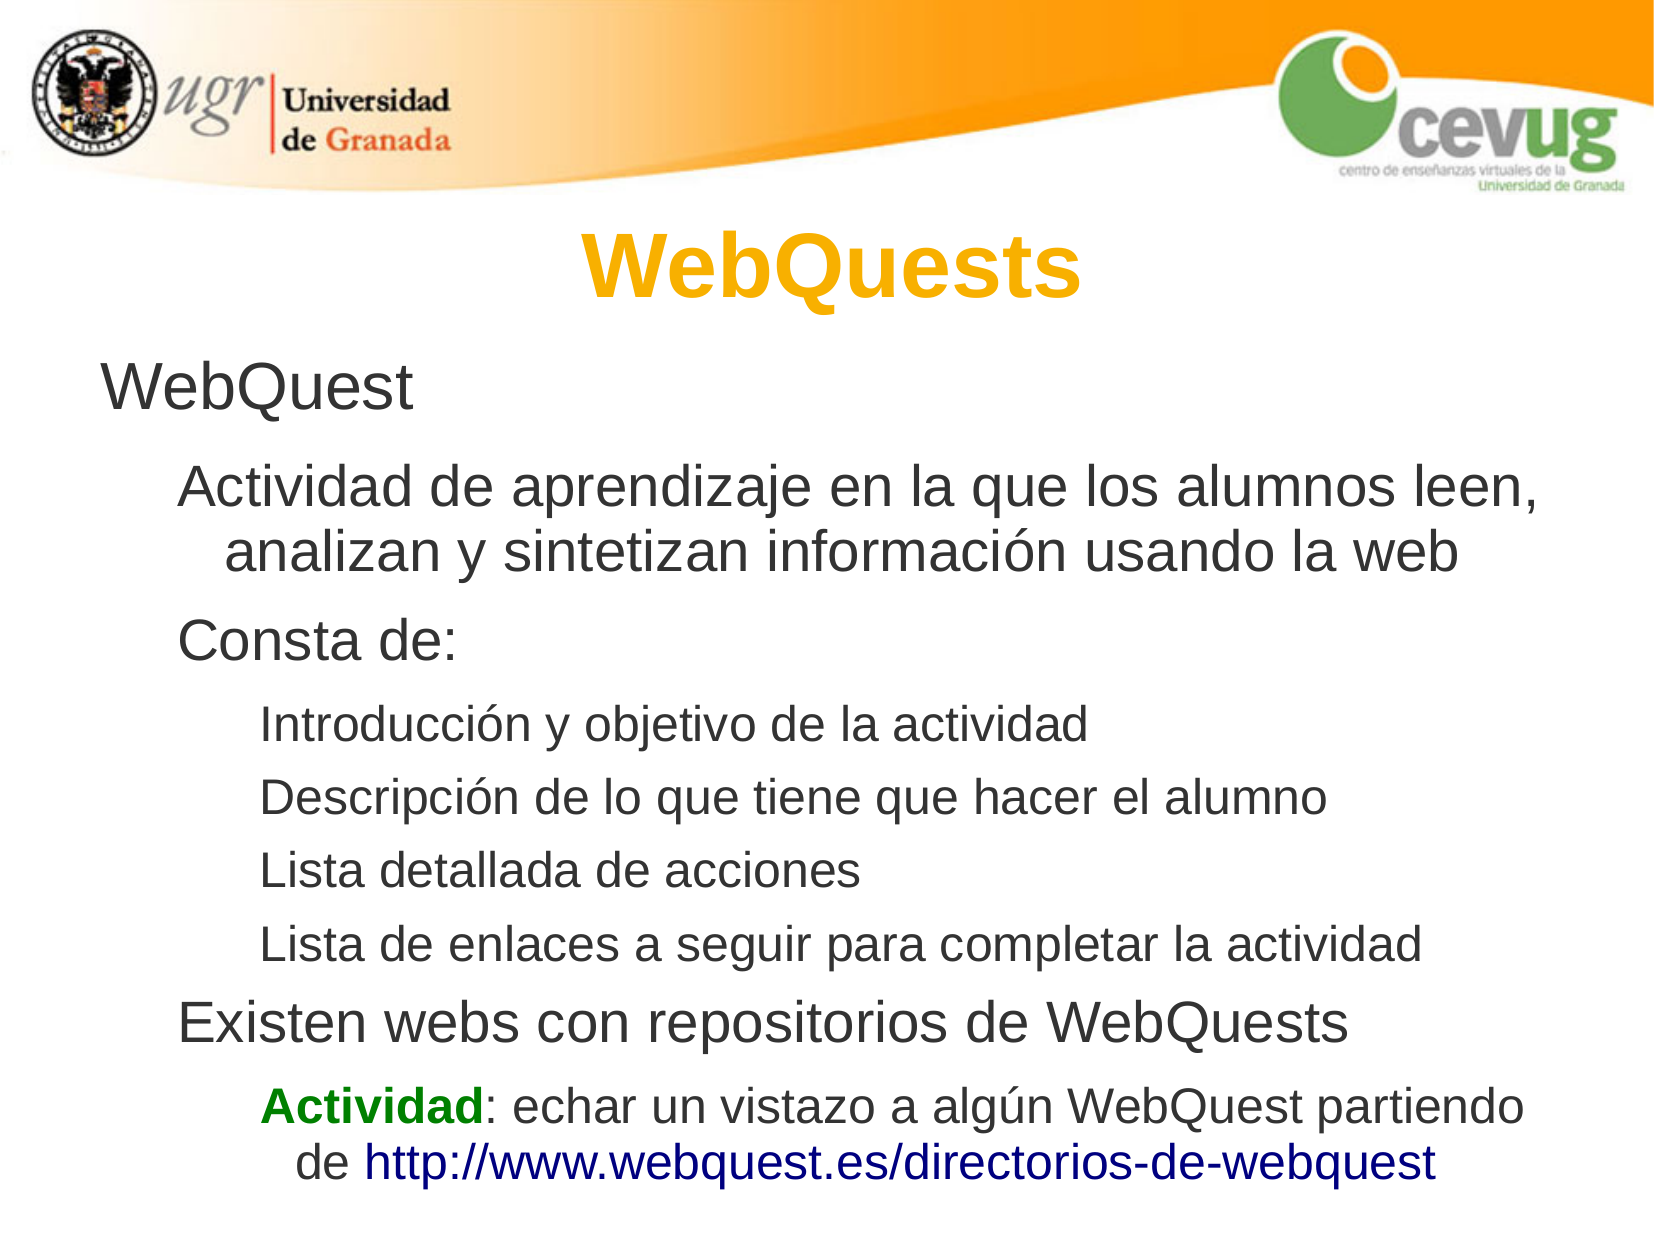

# WebQuests
WebQuest
Actividad de aprendizaje en la que los alumnos leen, analizan y sintetizan información usando la web
Consta de:
Introducción y objetivo de la actividad
Descripción de lo que tiene que hacer el alumno
Lista detallada de acciones
Lista de enlaces a seguir para completar la actividad
Existen webs con repositorios de WebQuests
Actividad: echar un vistazo a algún WebQuest partiendo de http://www.webquest.es/directorios-de-webquest